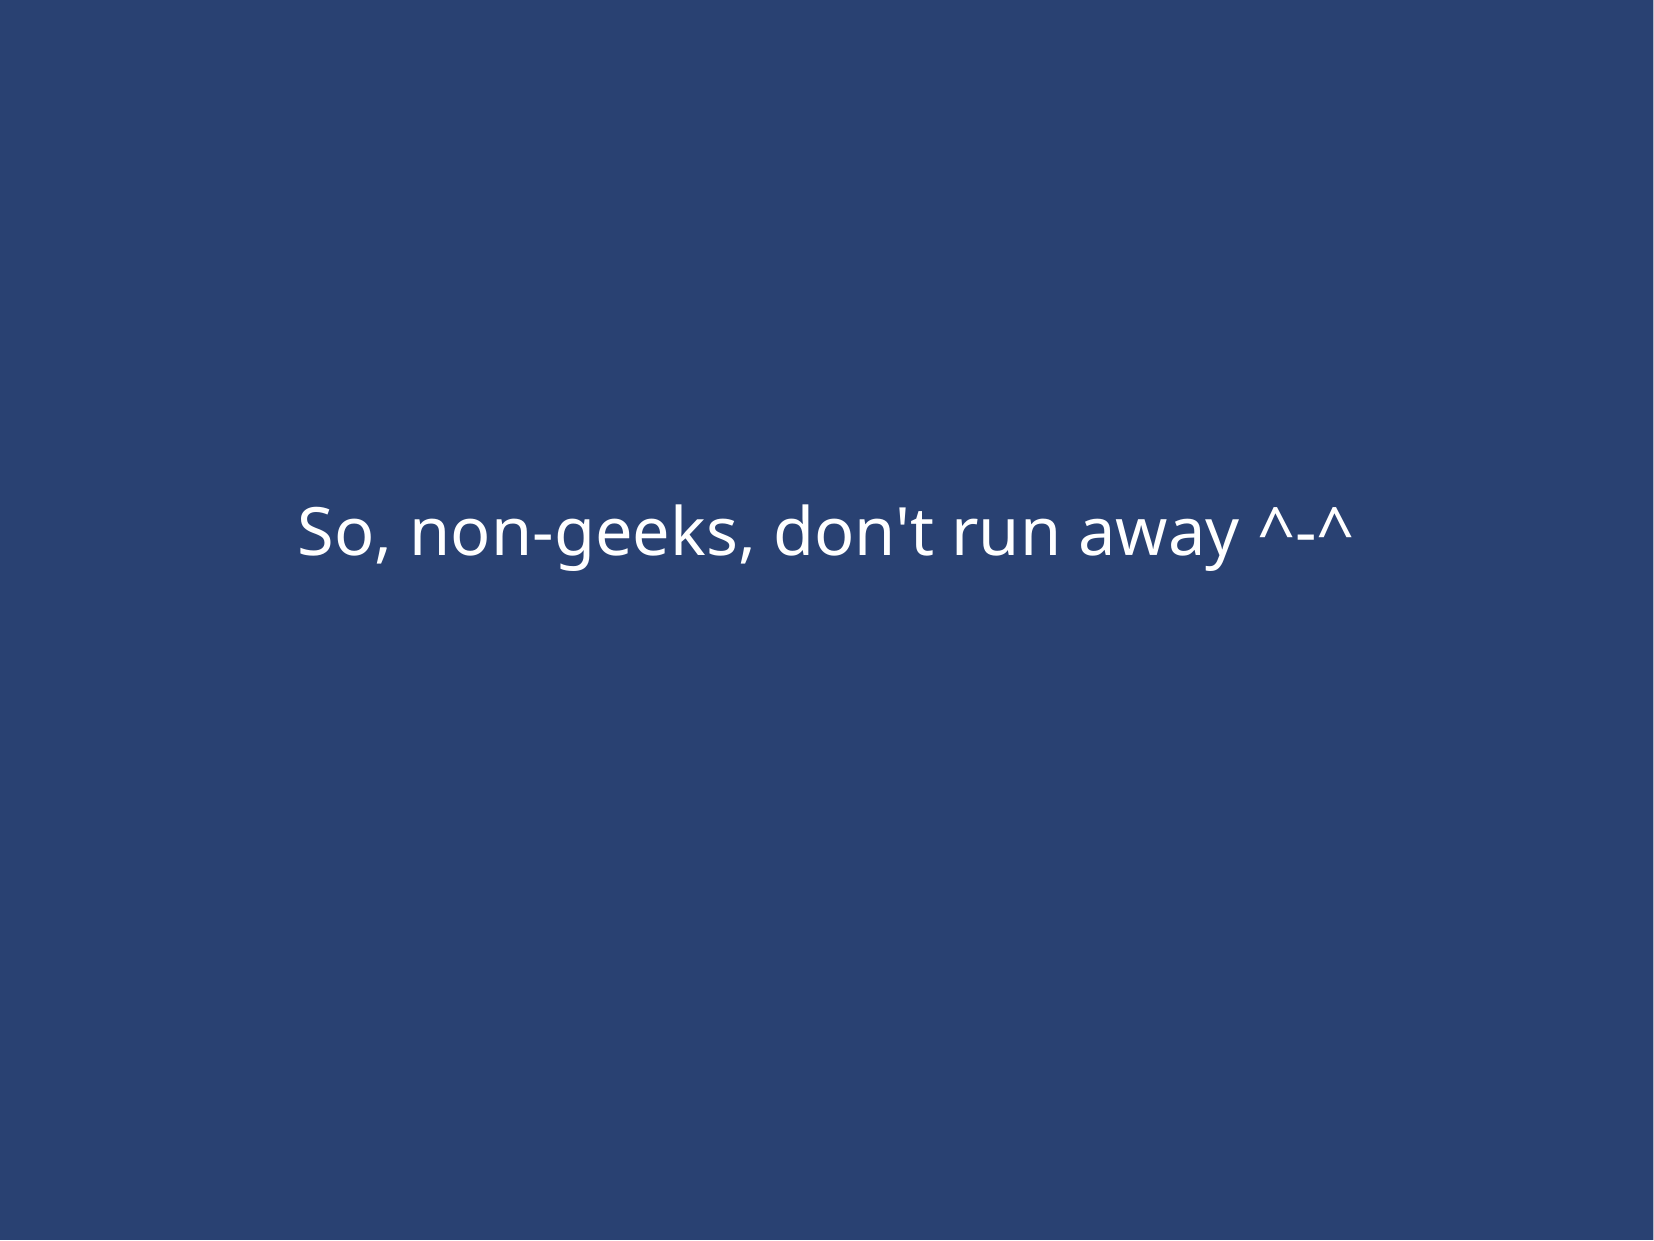

# So, non-geeks, don't run away ^-^